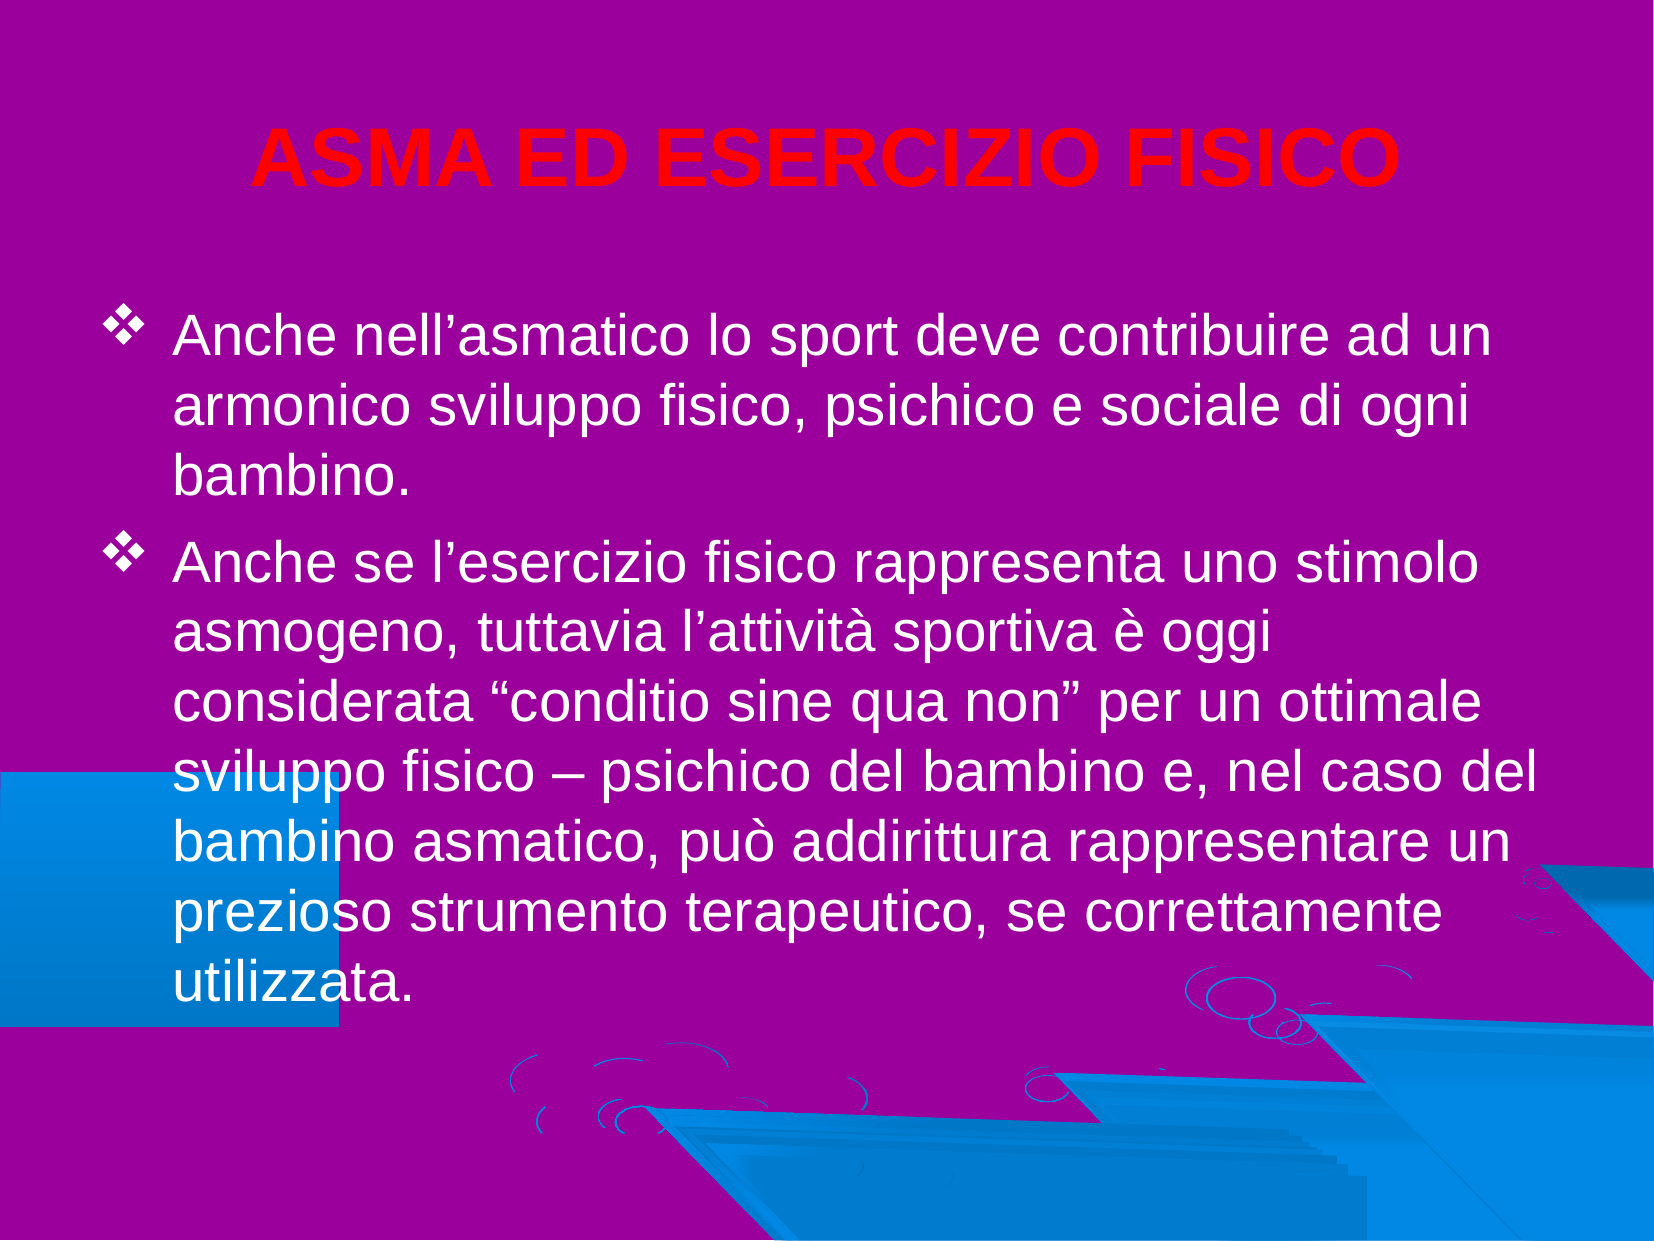

# ASMA ED ESERCIZIO FISICO
Anche nell’asmatico lo sport deve contribuire ad un armonico sviluppo fisico, psichico e sociale di ogni bambino.
Anche se l’esercizio fisico rappresenta uno stimolo asmogeno, tuttavia l’attività sportiva è oggi considerata “conditio sine qua non” per un ottimale sviluppo fisico – psichico del bambino e, nel caso del bambino asmatico, può addirittura rappresentare un prezioso strumento terapeutico, se correttamente utilizzata.